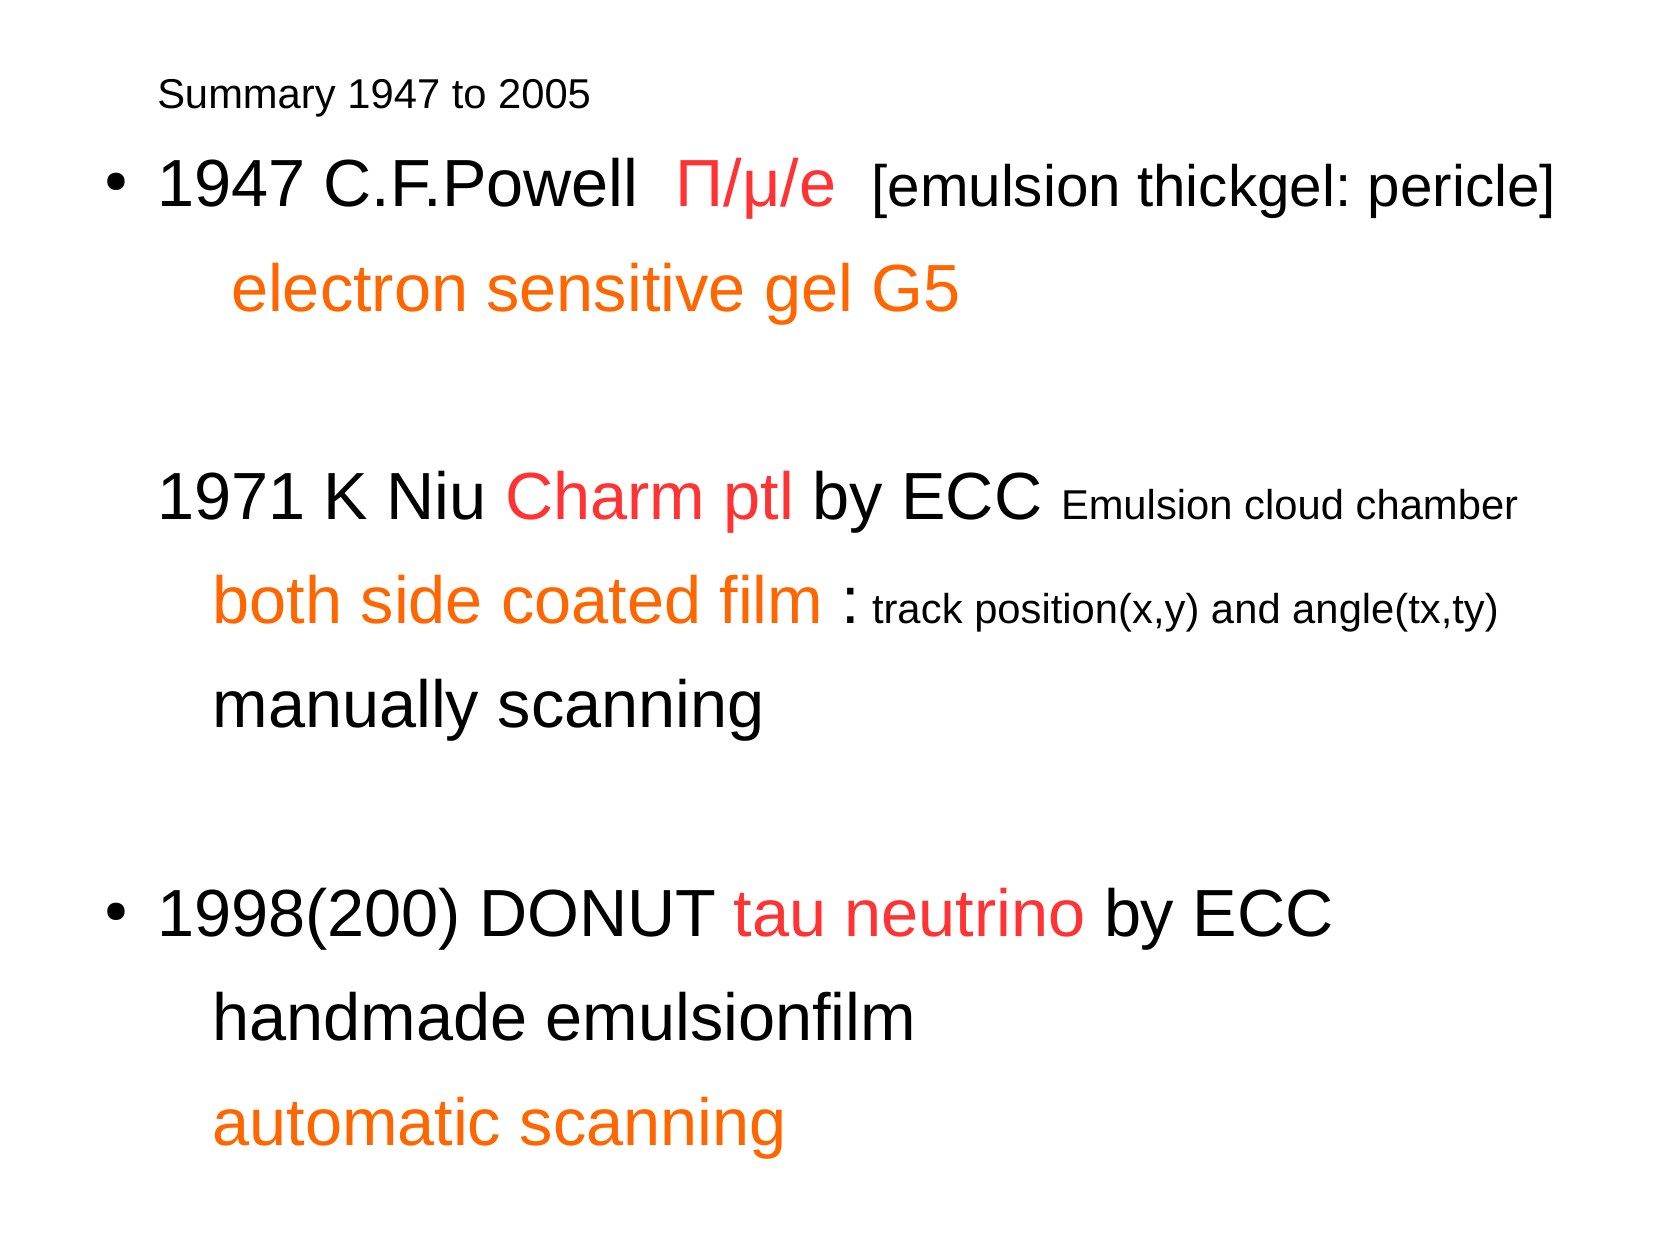

# Summary 1947 to 2005
1947 C.F.Powell Π/μ/e [emulsion thickgel: pericle]
 electron sensitive gel G5
1971 K Niu Charm ptl by ECC Emulsion cloud chamber
 both side coated film : track position(x,y) and angle(tx,ty)
 manually scanning
1998(200) DONUT tau neutrino by ECC
 handmade emulsionfilm
 automatic scanning